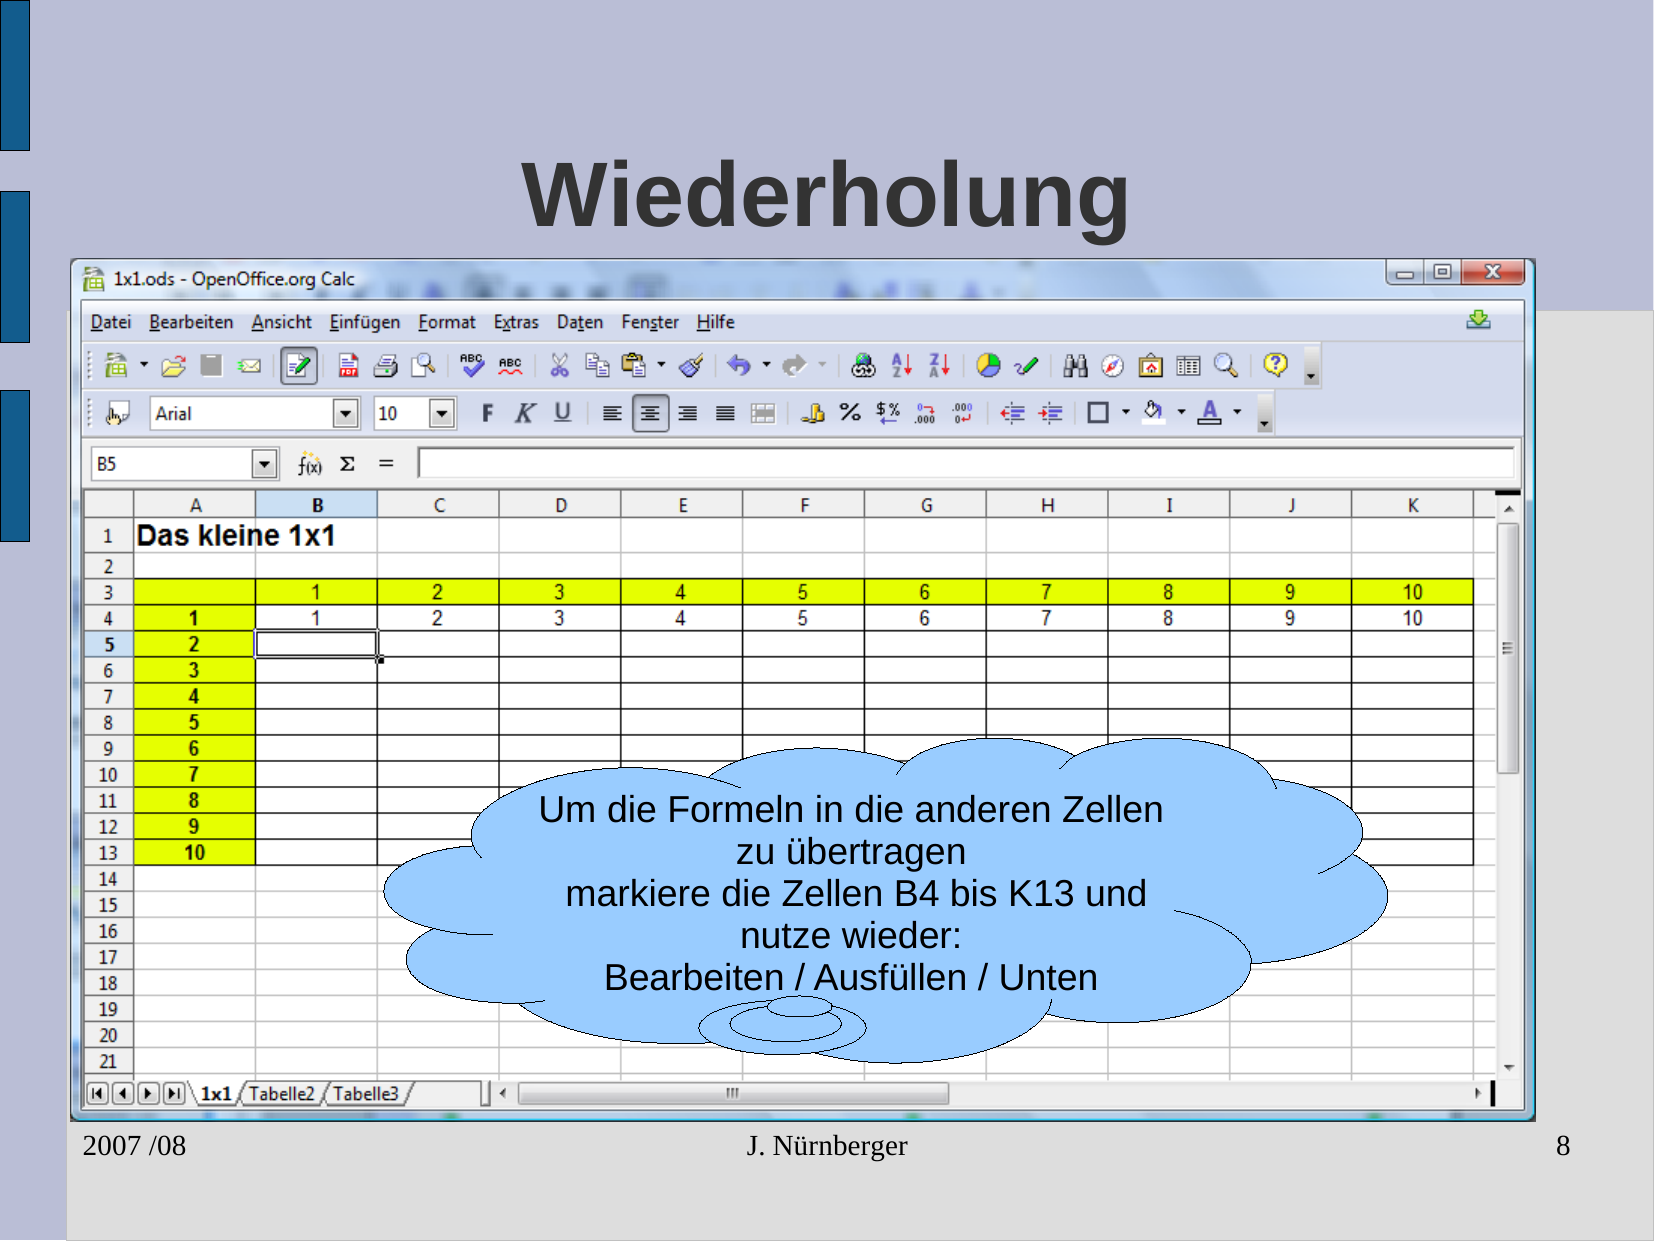

# Wiederholung
Um die Formeln in die anderen Zellen zu übertragen
 markiere die Zellen B4 bis K13 und nutze wieder:
Bearbeiten / Ausfüllen / Unten
2007 /08
J. Nürnberger
8